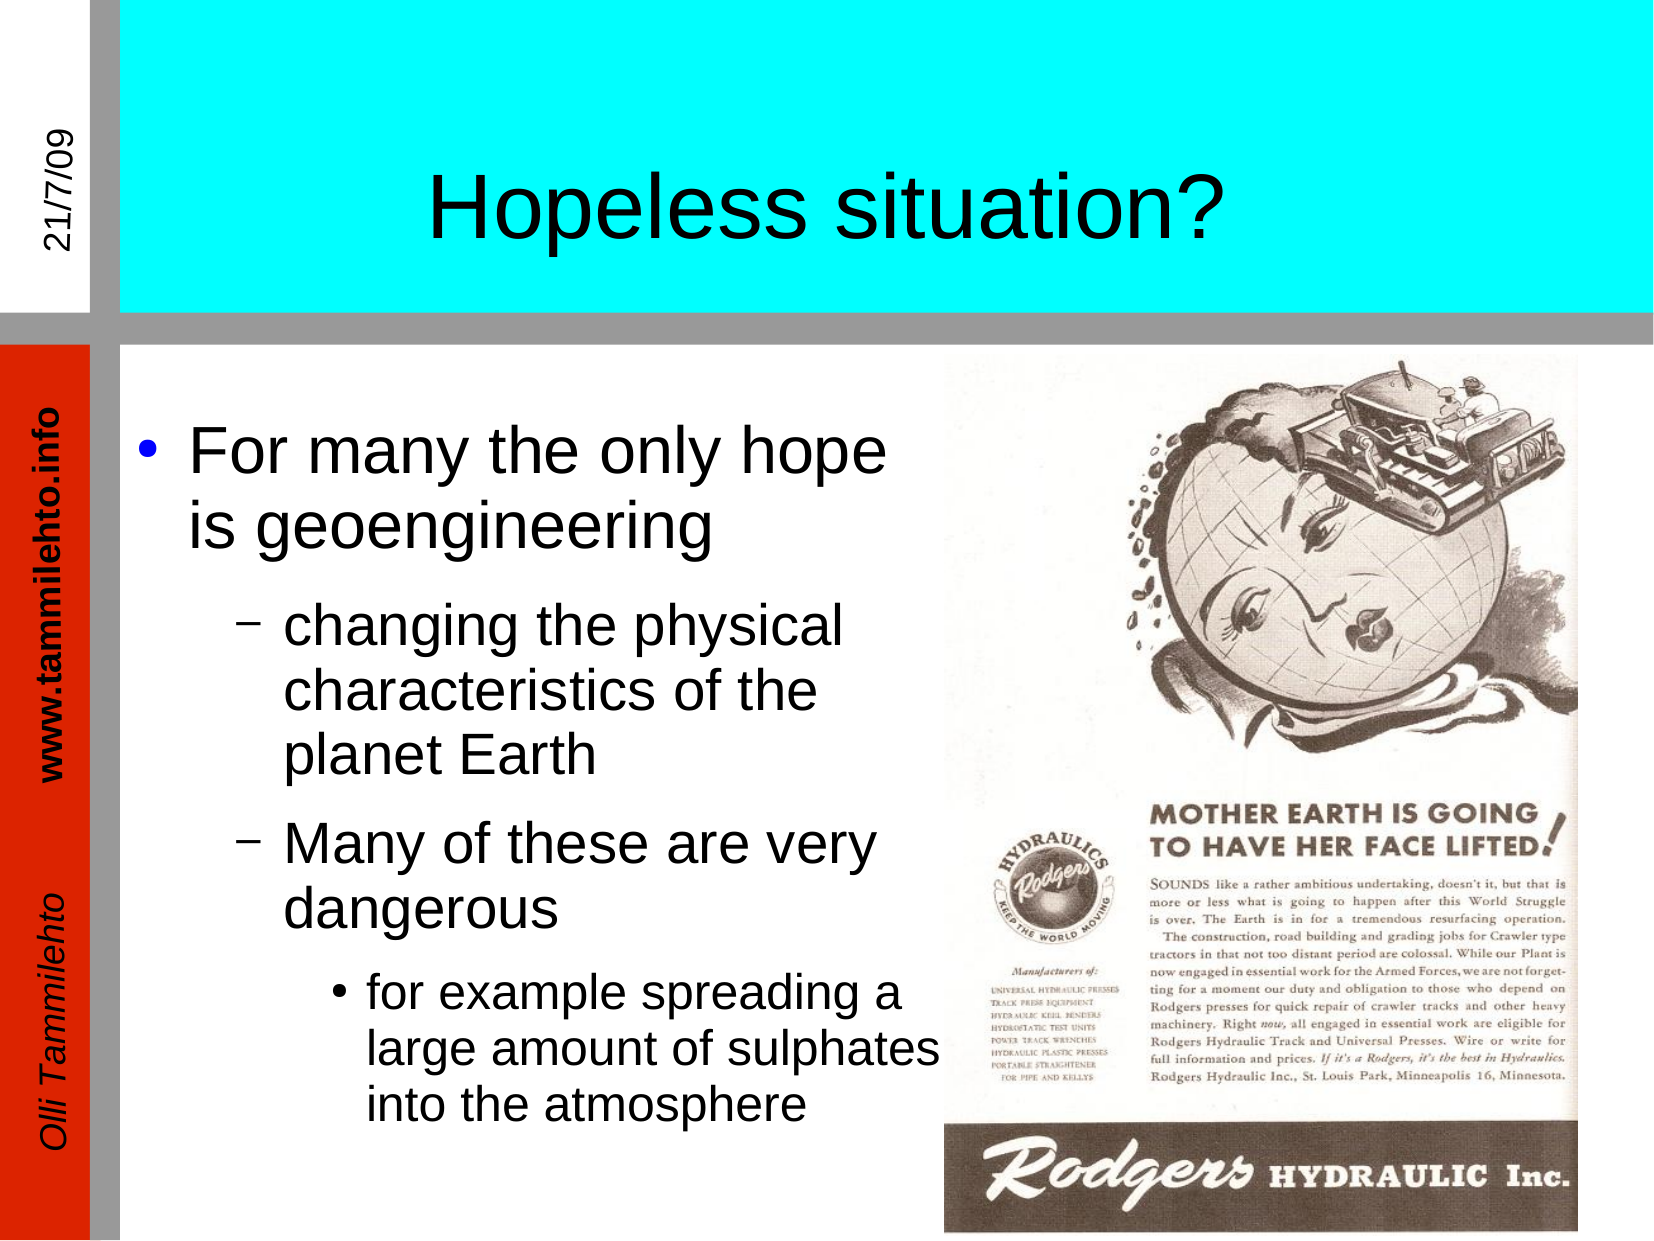

# Hopeless situation?
For many the only hope is geoengineering
changing the physical characteristics of the planet Earth
Many of these are very dangerous
for example spreading a large amount of sulphates into the atmosphere